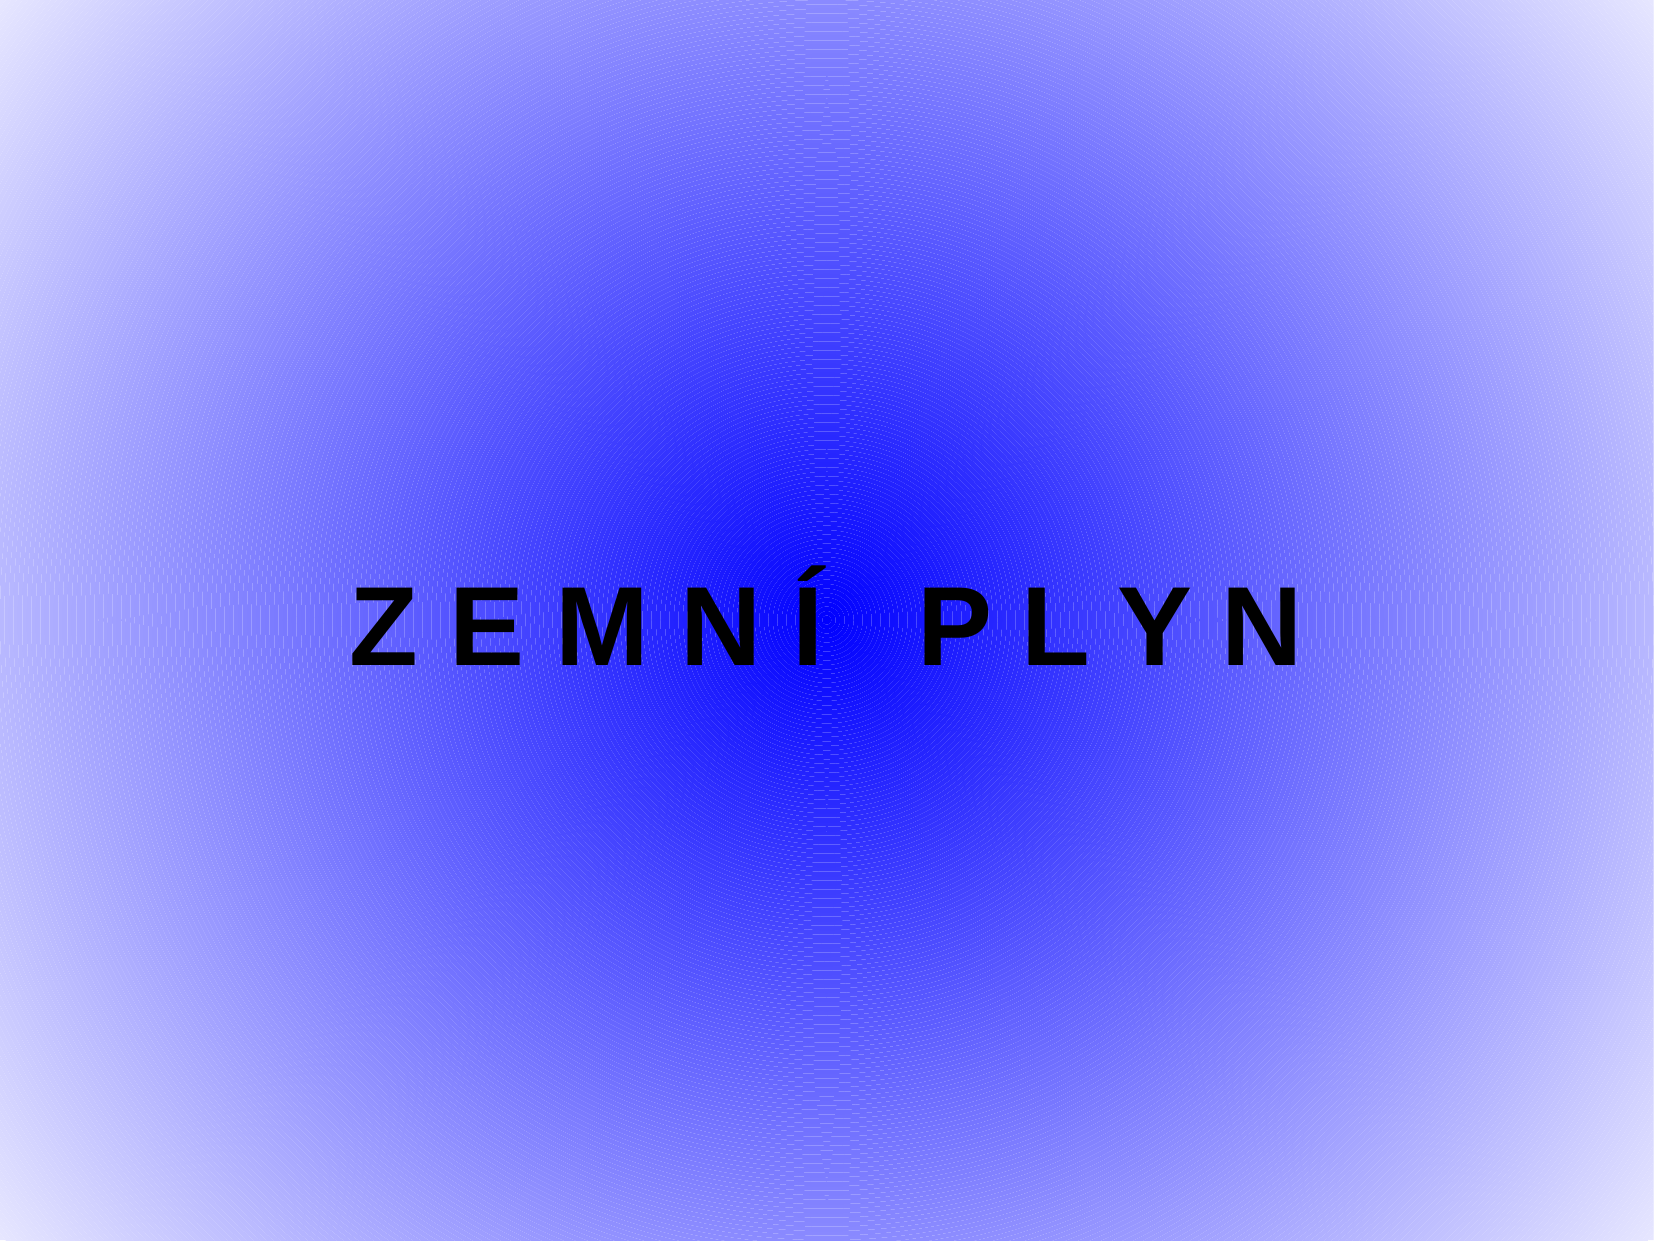

# Z E M N Í P L Y N